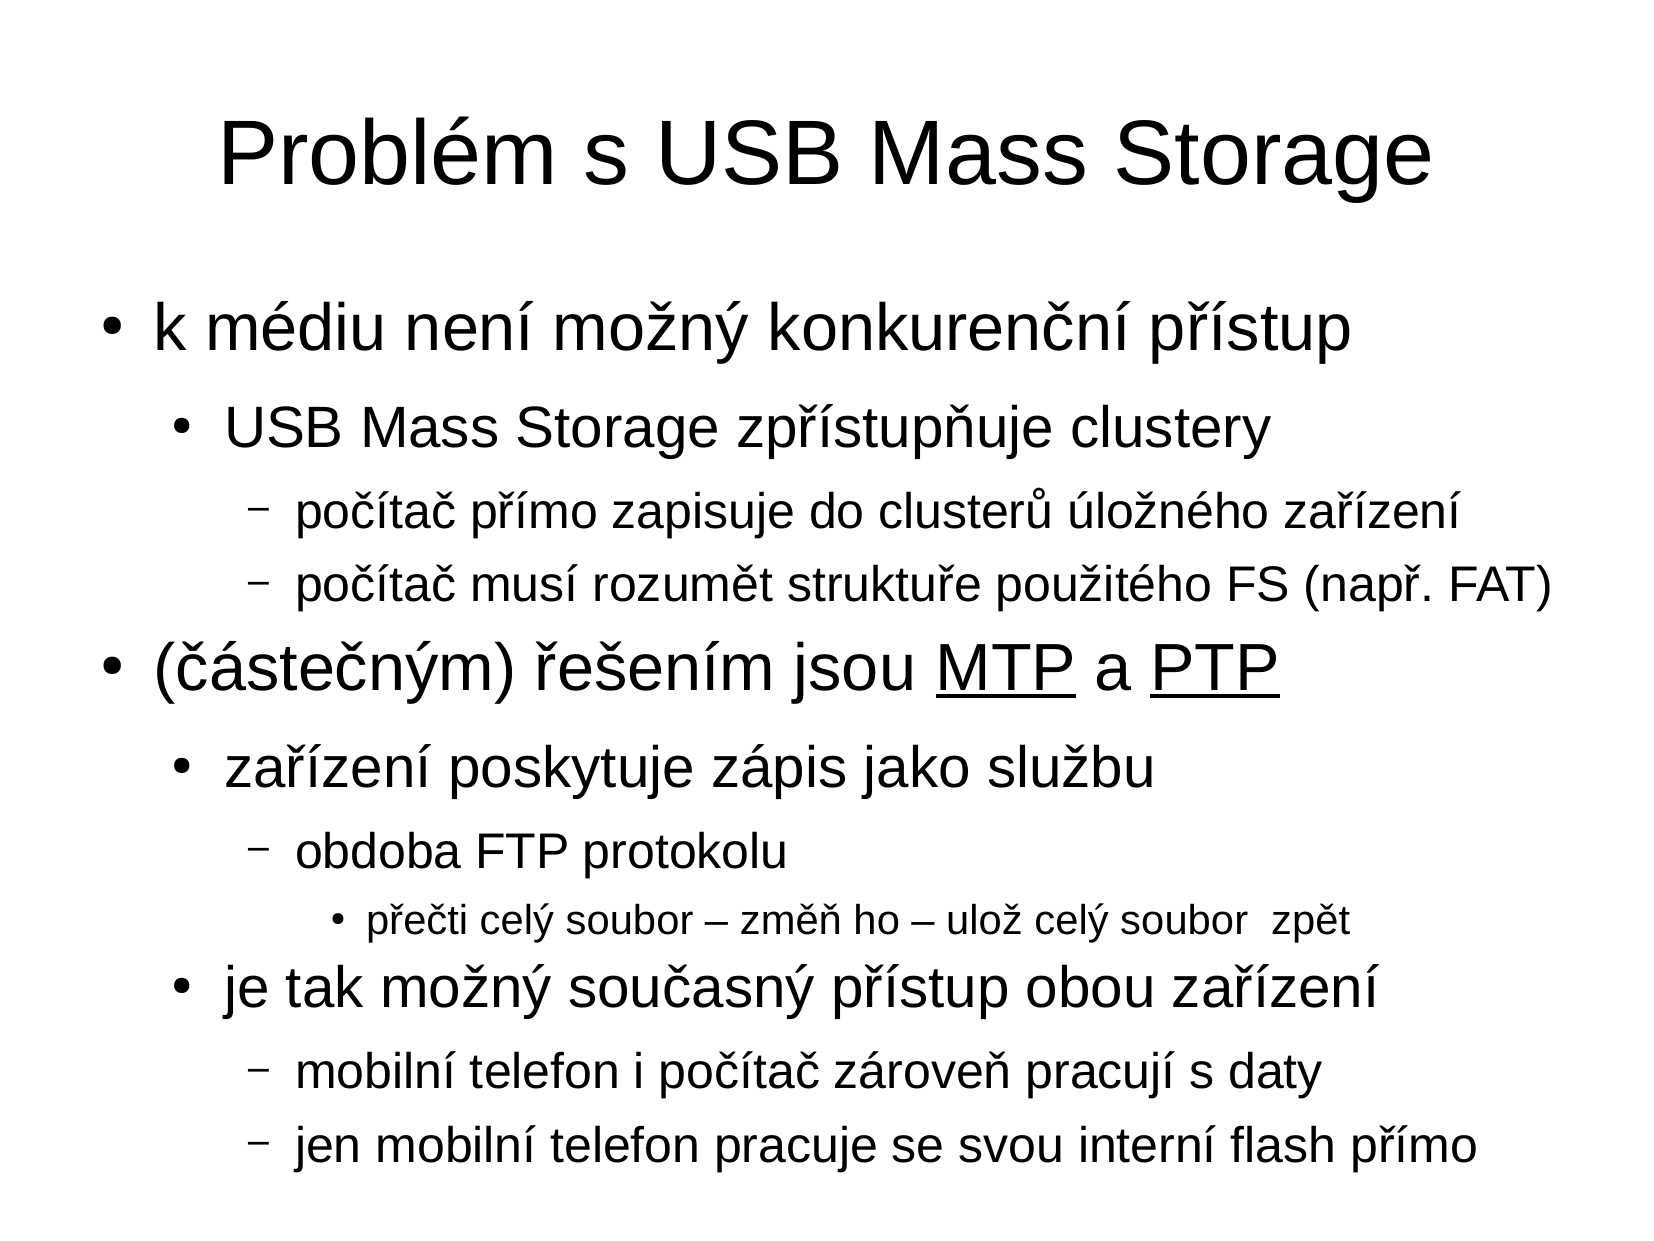

# Problém s USB Mass Storage
k médiu není možný konkurenční přístup
USB Mass Storage zpřístupňuje clustery
počítač přímo zapisuje do clusterů úložného zařízení
počítač musí rozumět struktuře použitého FS (např. FAT)
(částečným) řešením jsou MTP a PTP
zařízení poskytuje zápis jako službu
obdoba FTP protokolu
přečti celý soubor – změň ho – ulož celý soubor zpět
je tak možný současný přístup obou zařízení
mobilní telefon i počítač zároveň pracují s daty
jen mobilní telefon pracuje se svou interní flash přímo